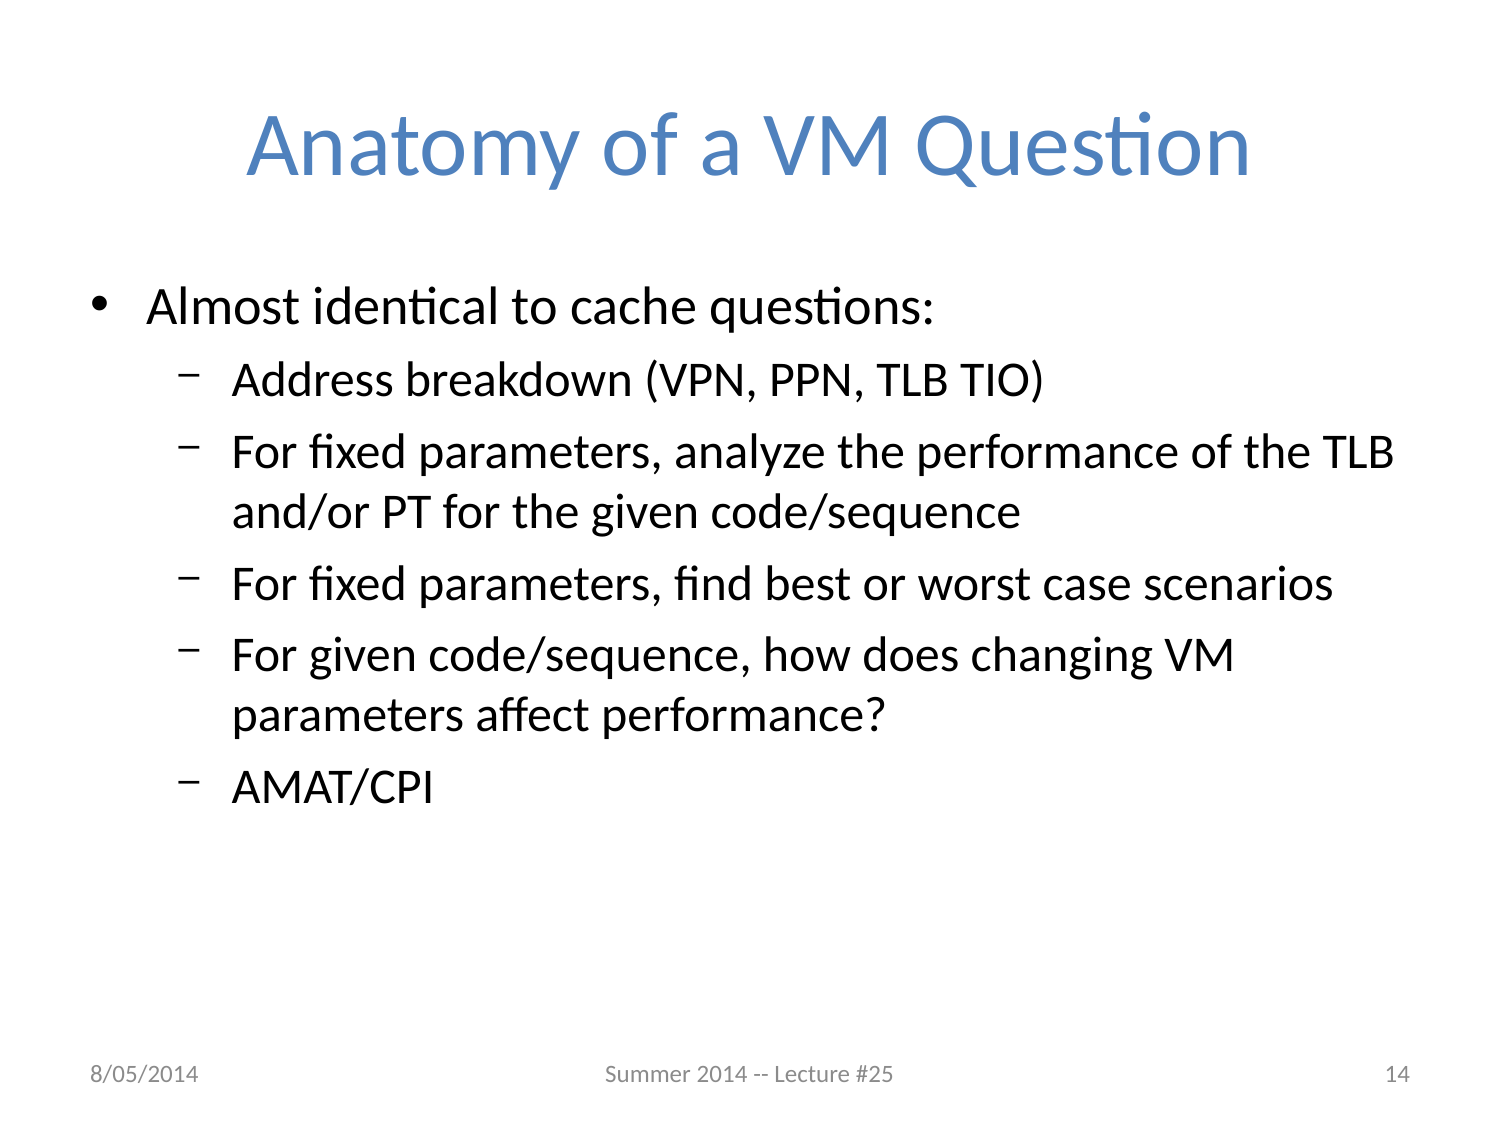

# Anatomy of a VM Question
Almost identical to cache questions:
Address breakdown (VPN, PPN, TLB TIO)
For fixed parameters, analyze the performance of the TLB and/or PT for the given code/sequence
For fixed parameters, find best or worst case scenarios
For given code/sequence, how does changing VM parameters affect performance?
AMAT/CPI
8/05/2014
Summer 2014 -- Lecture #25